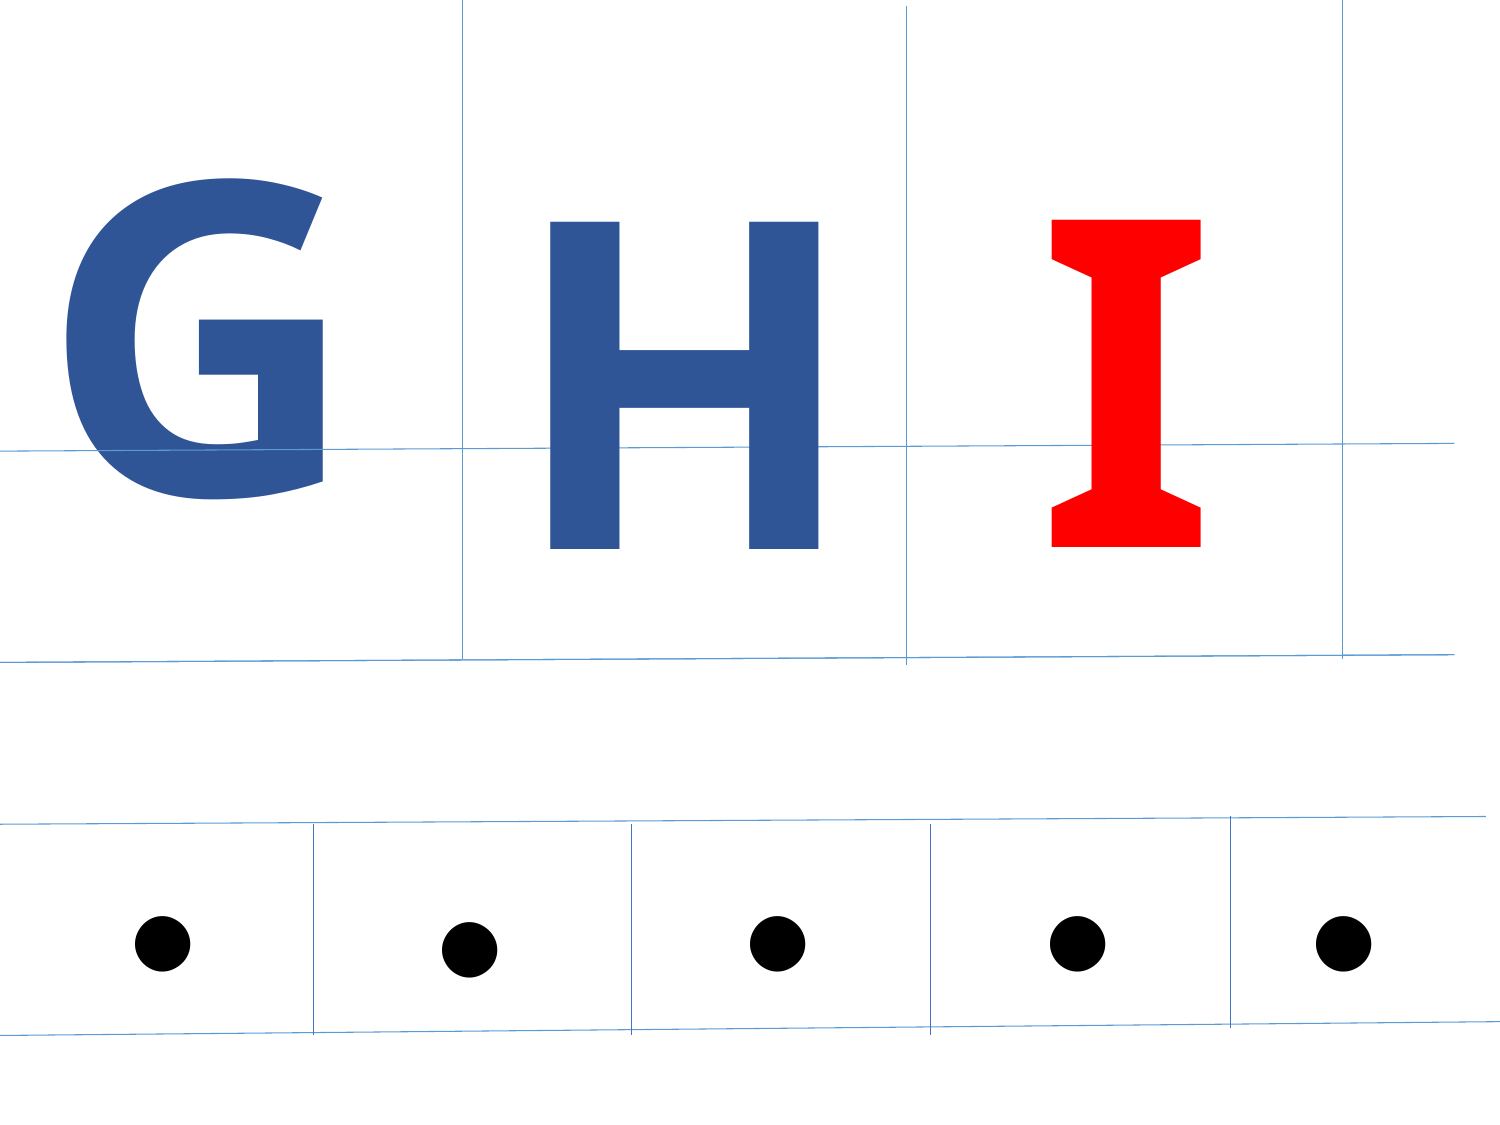

G
I
H
.
.
.
.
.